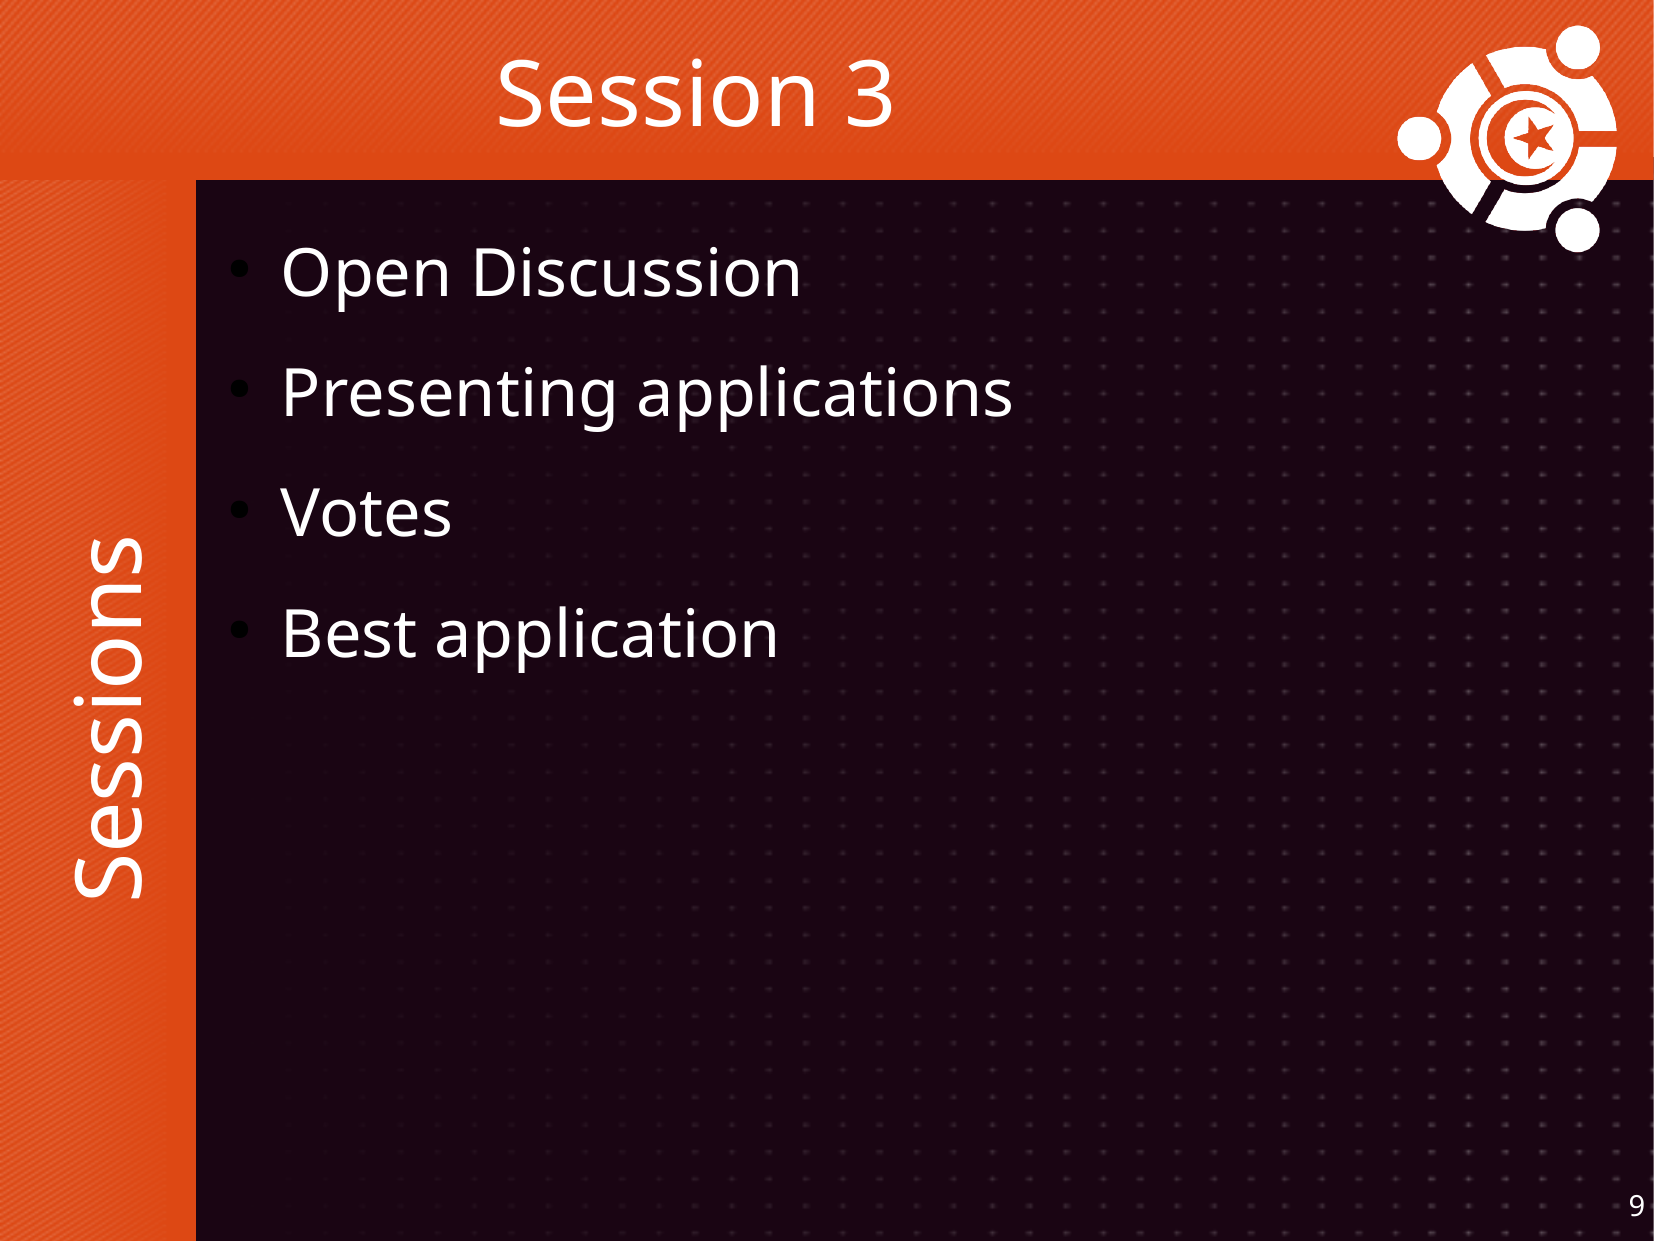

# Session 3
Open Discussion
Presenting applications
Votes
Best application
Sessions
9